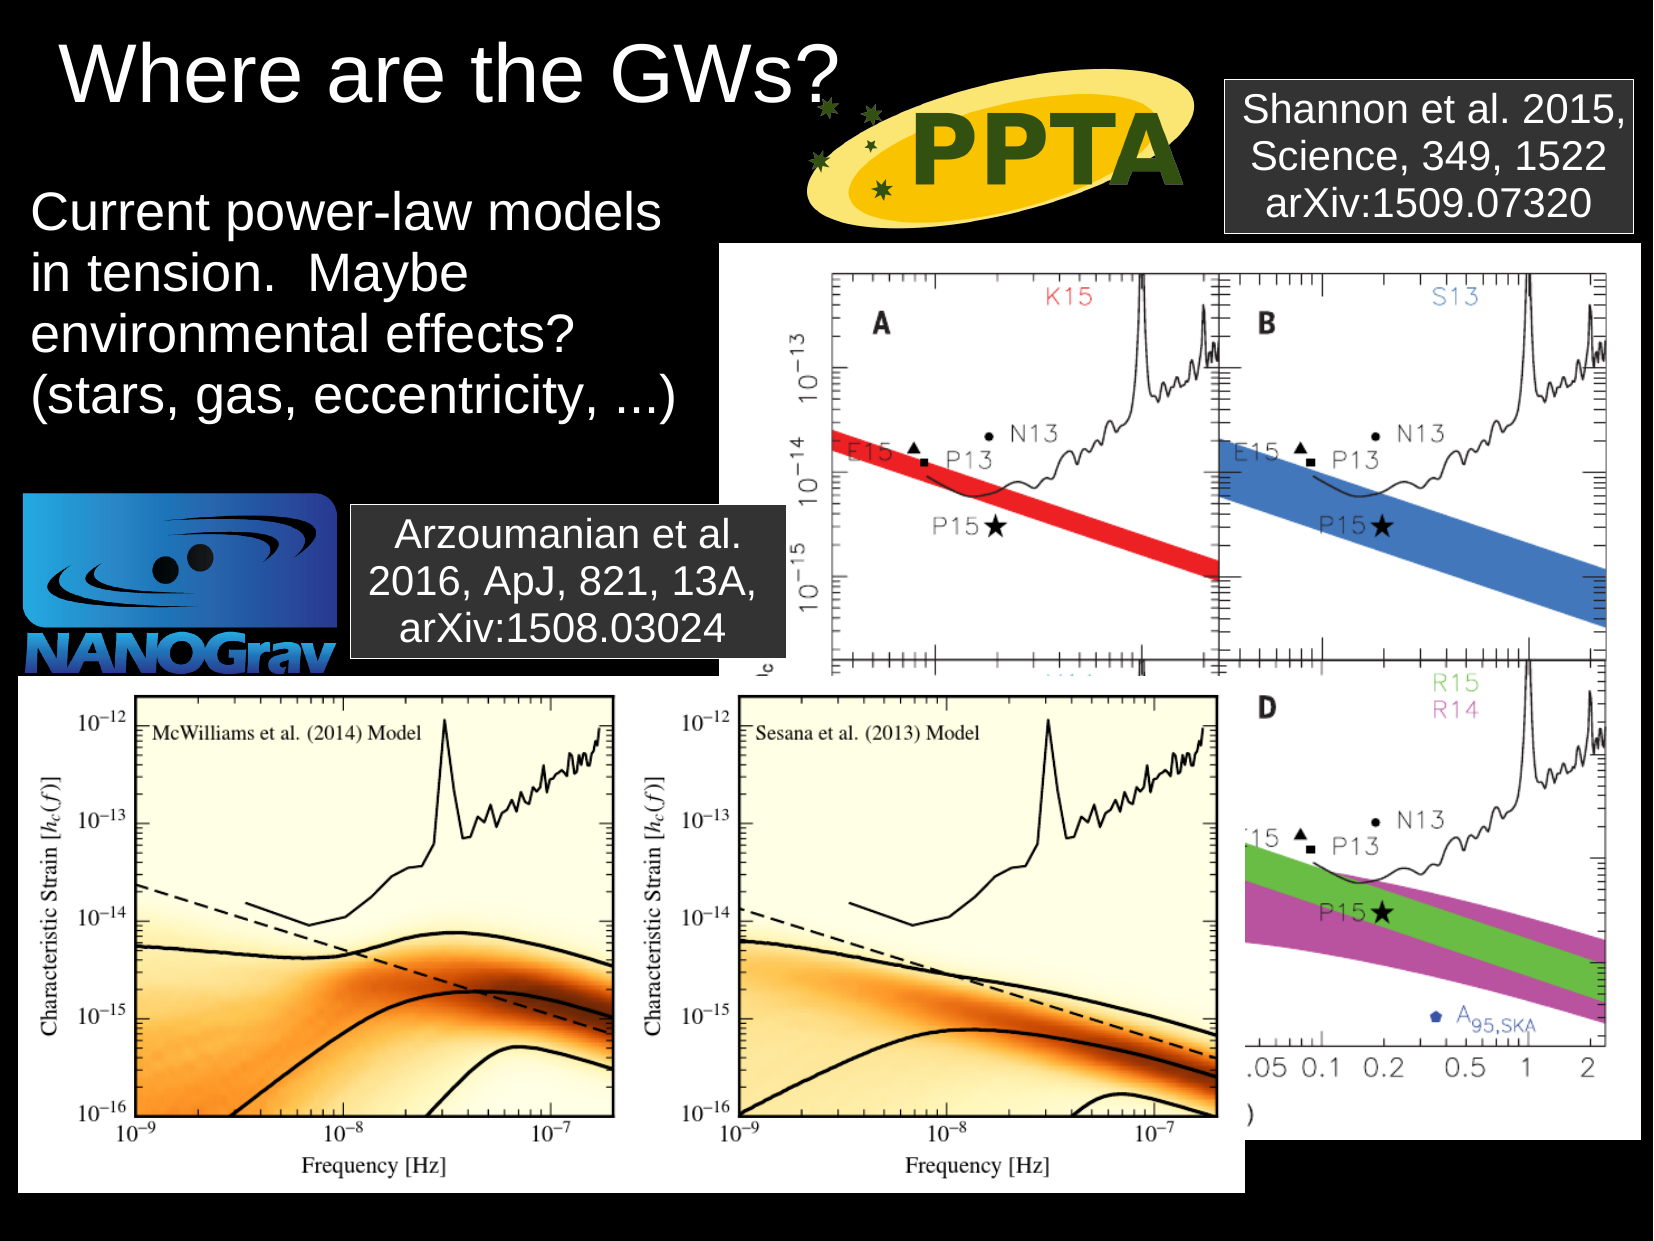

# Where are the GWs?
 Shannon et al. 2015,
 Science, 349, 1522
arXiv:1509.07320
Current power-law models in tension. Maybe environmental effects? (stars, gas, eccentricity, ...)
 Arzoumanian et al.
 2016, ApJ, 821, 13A,
arXiv:1508.03024